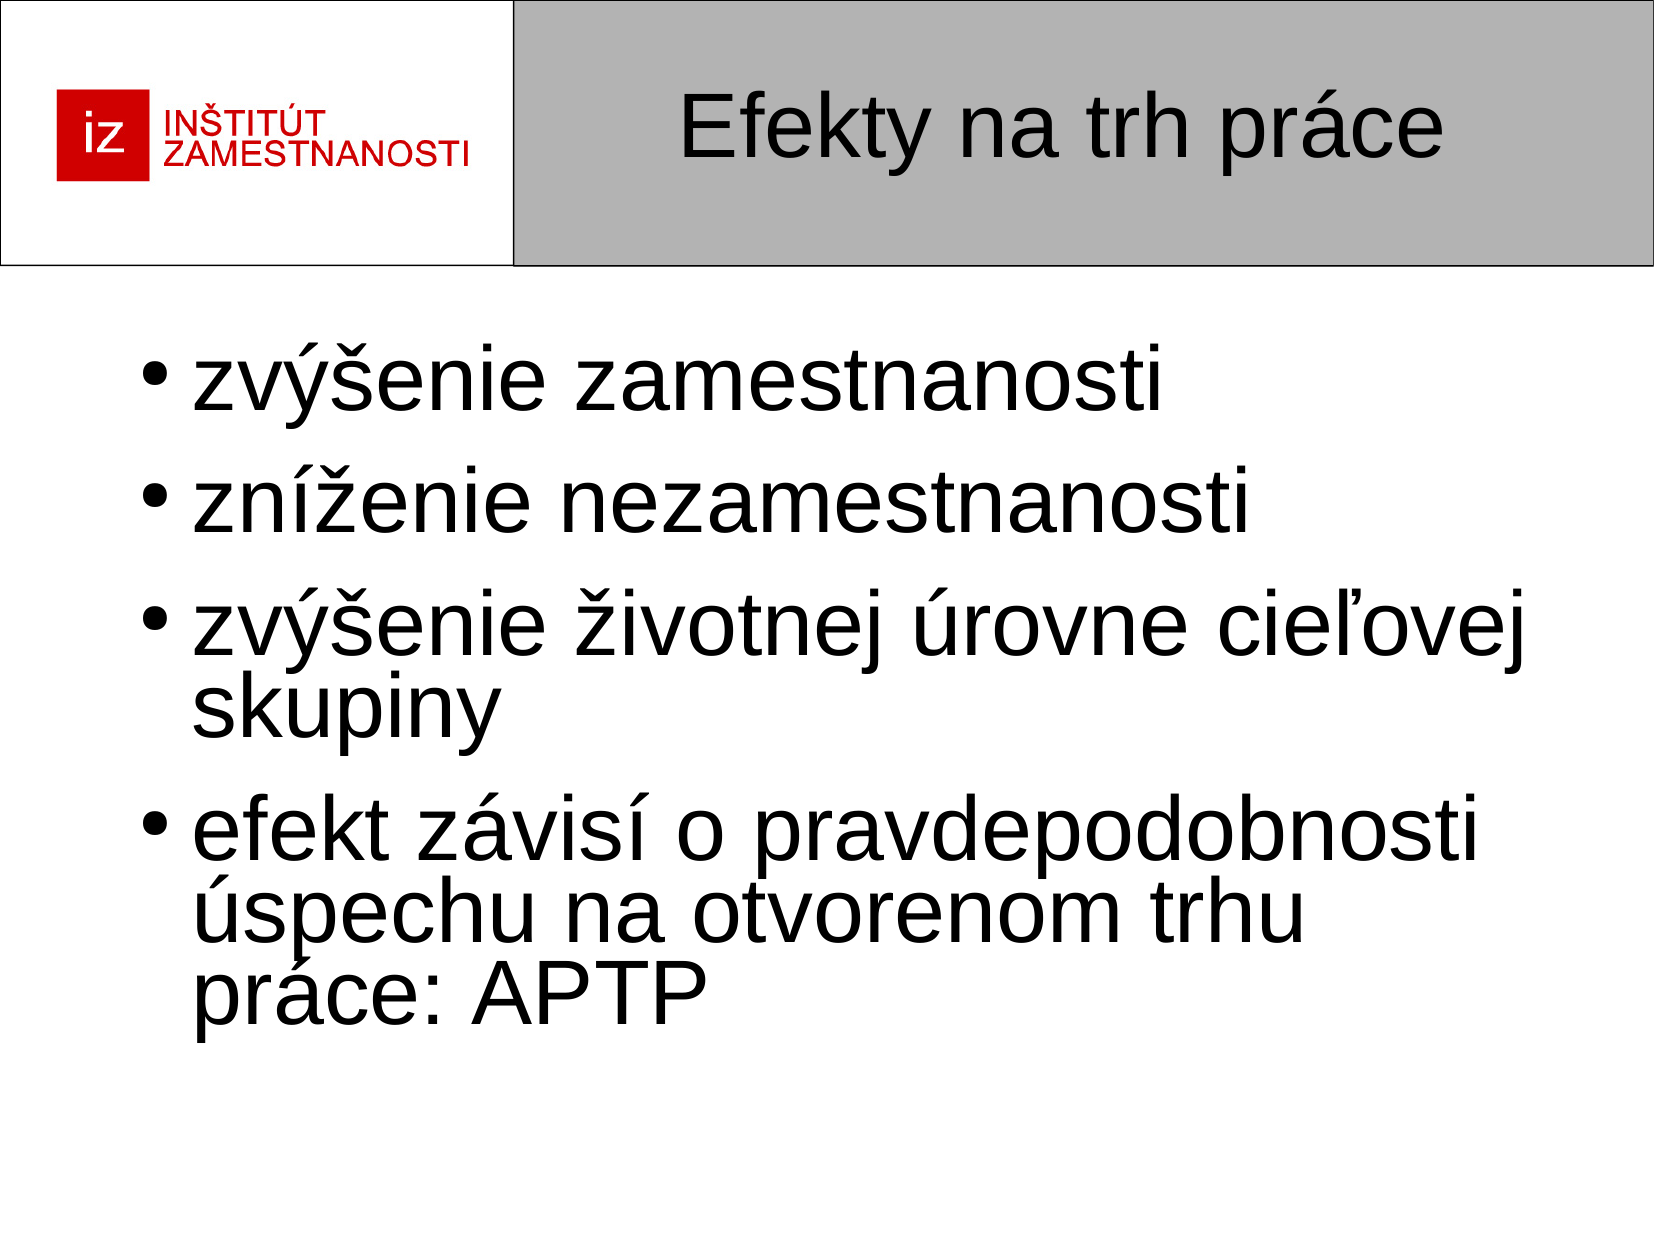

# Efekty na trh práce
zvýšenie zamestnanosti
zníženie nezamestnanosti
zvýšenie životnej úrovne cieľovej skupiny
efekt závisí o pravdepodobnosti úspechu na otvorenom trhu práce: APTP